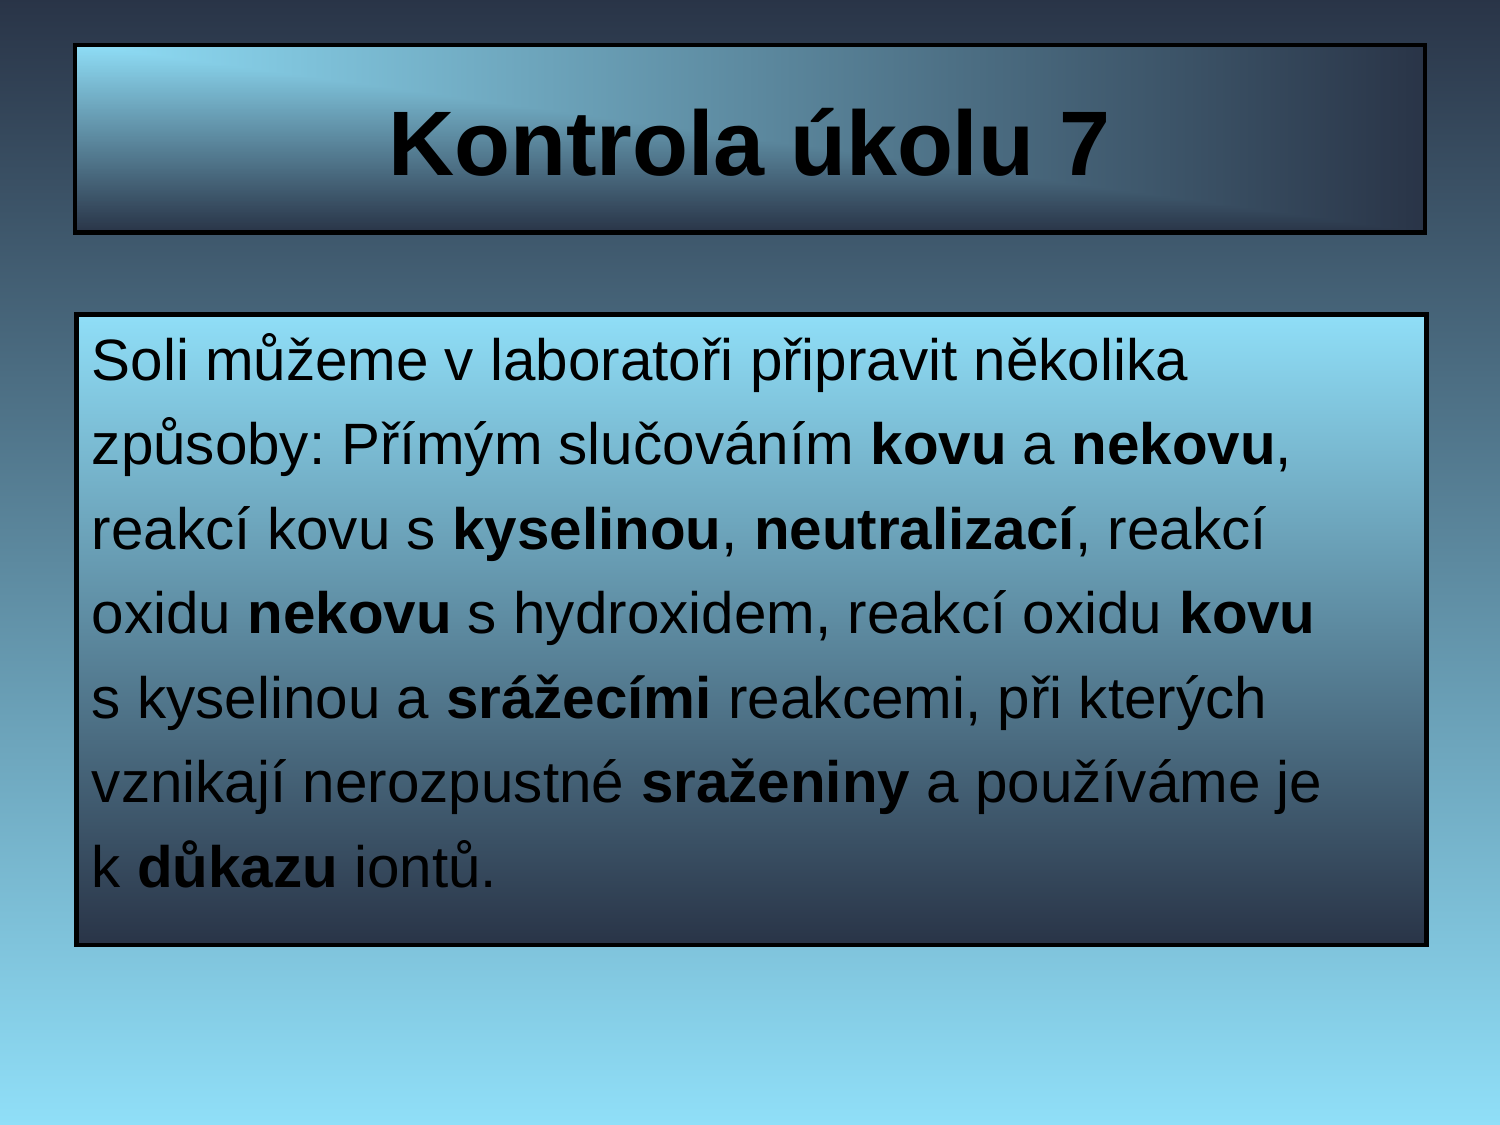

# Kontrola úkolu 7
Soli můžeme v laboratoři připravit několika
způsoby: Přímým slučováním kovu a nekovu,
reakcí kovu s kyselinou, neutralizací, reakcí
oxidu nekovu s hydroxidem, reakcí oxidu kovu
s kyselinou a srážecími reakcemi, při kterých
vznikají nerozpustné sraženiny a používáme je
k důkazu iontů.